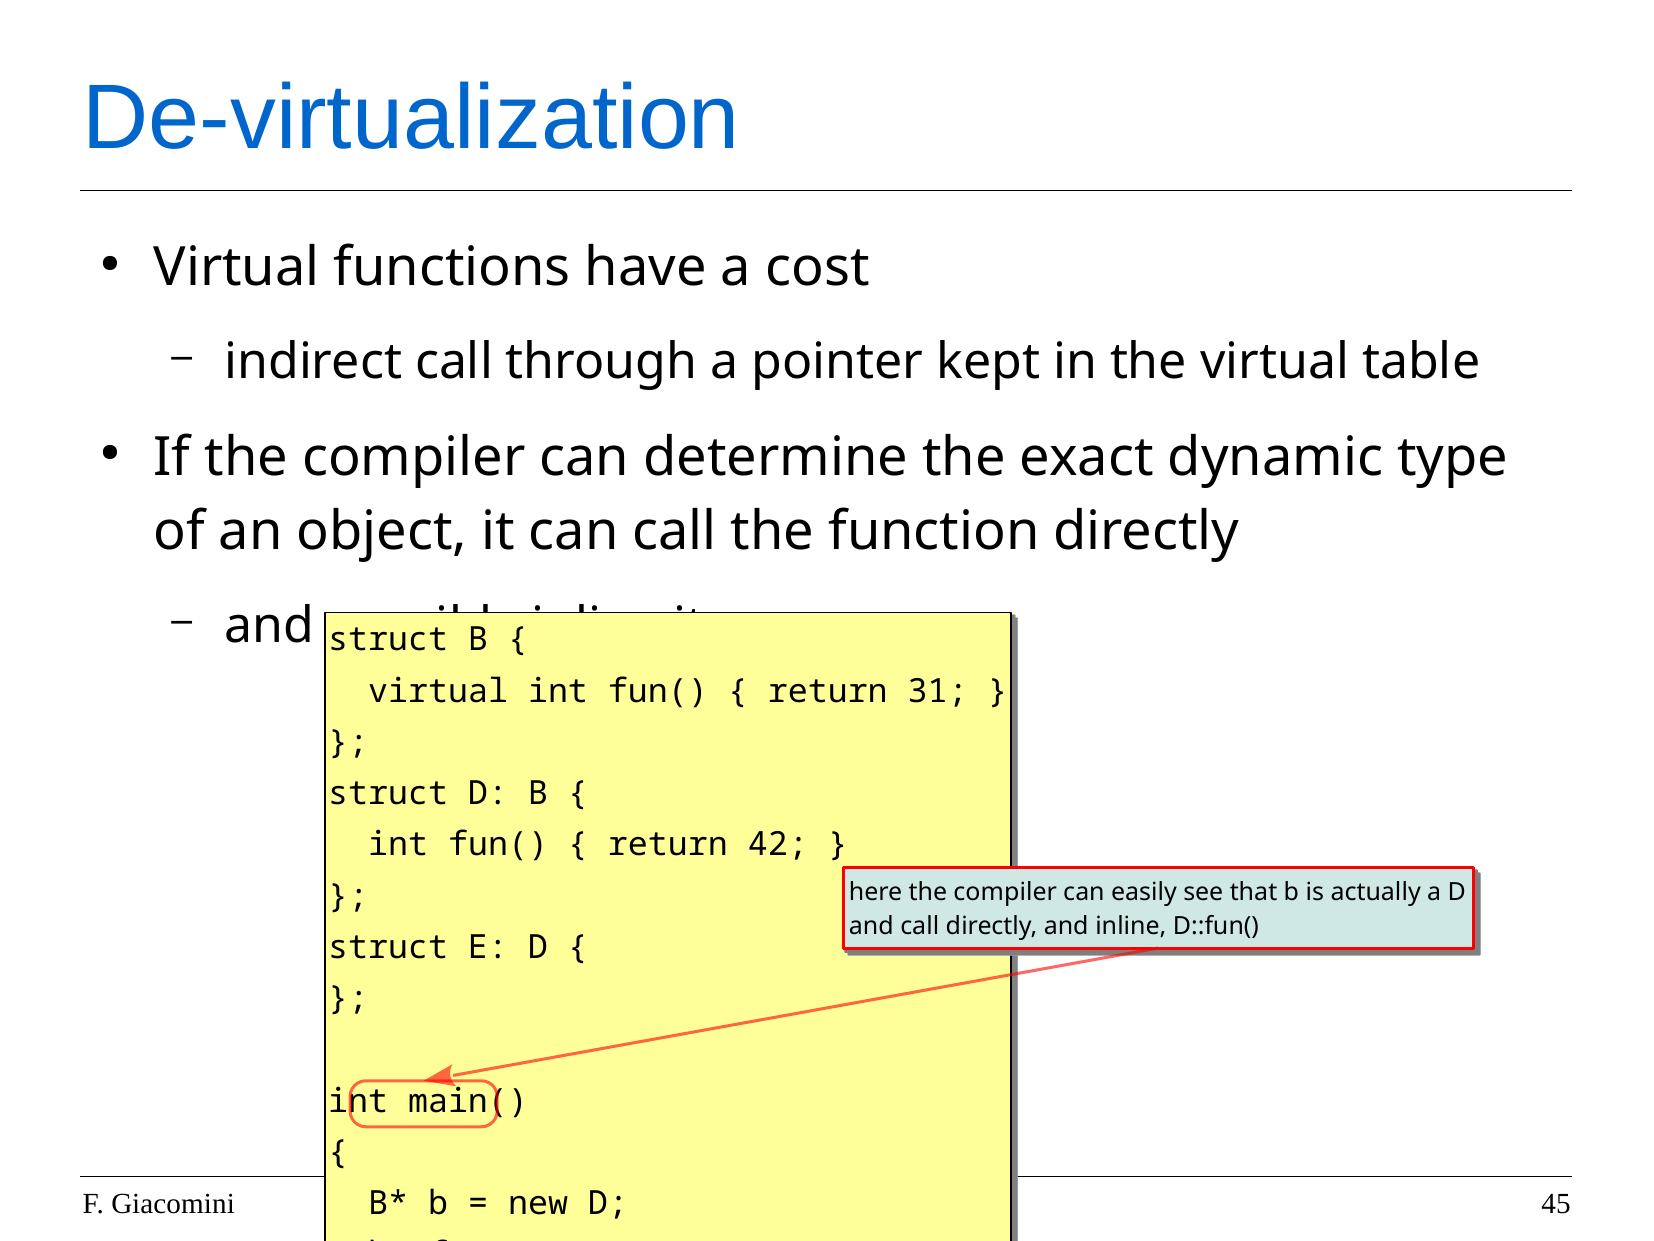

# De-virtualization
Virtual functions have a cost
indirect call through a pointer kept in the virtual table
If the compiler can determine the exact dynamic type of an object, it can call the function directly
and possibly inline it
struct B {
 virtual int fun() { return 31; }
};
struct D: B {
 int fun() { return 42; }
};
struct E: D {
};
int main()
{
 B* b = new D;
 b->fun();
}
here the compiler can easily see that b is actually a D
and call directly, and inline, D::fun()
F. Giacomini
Efficient C++ Coding
45